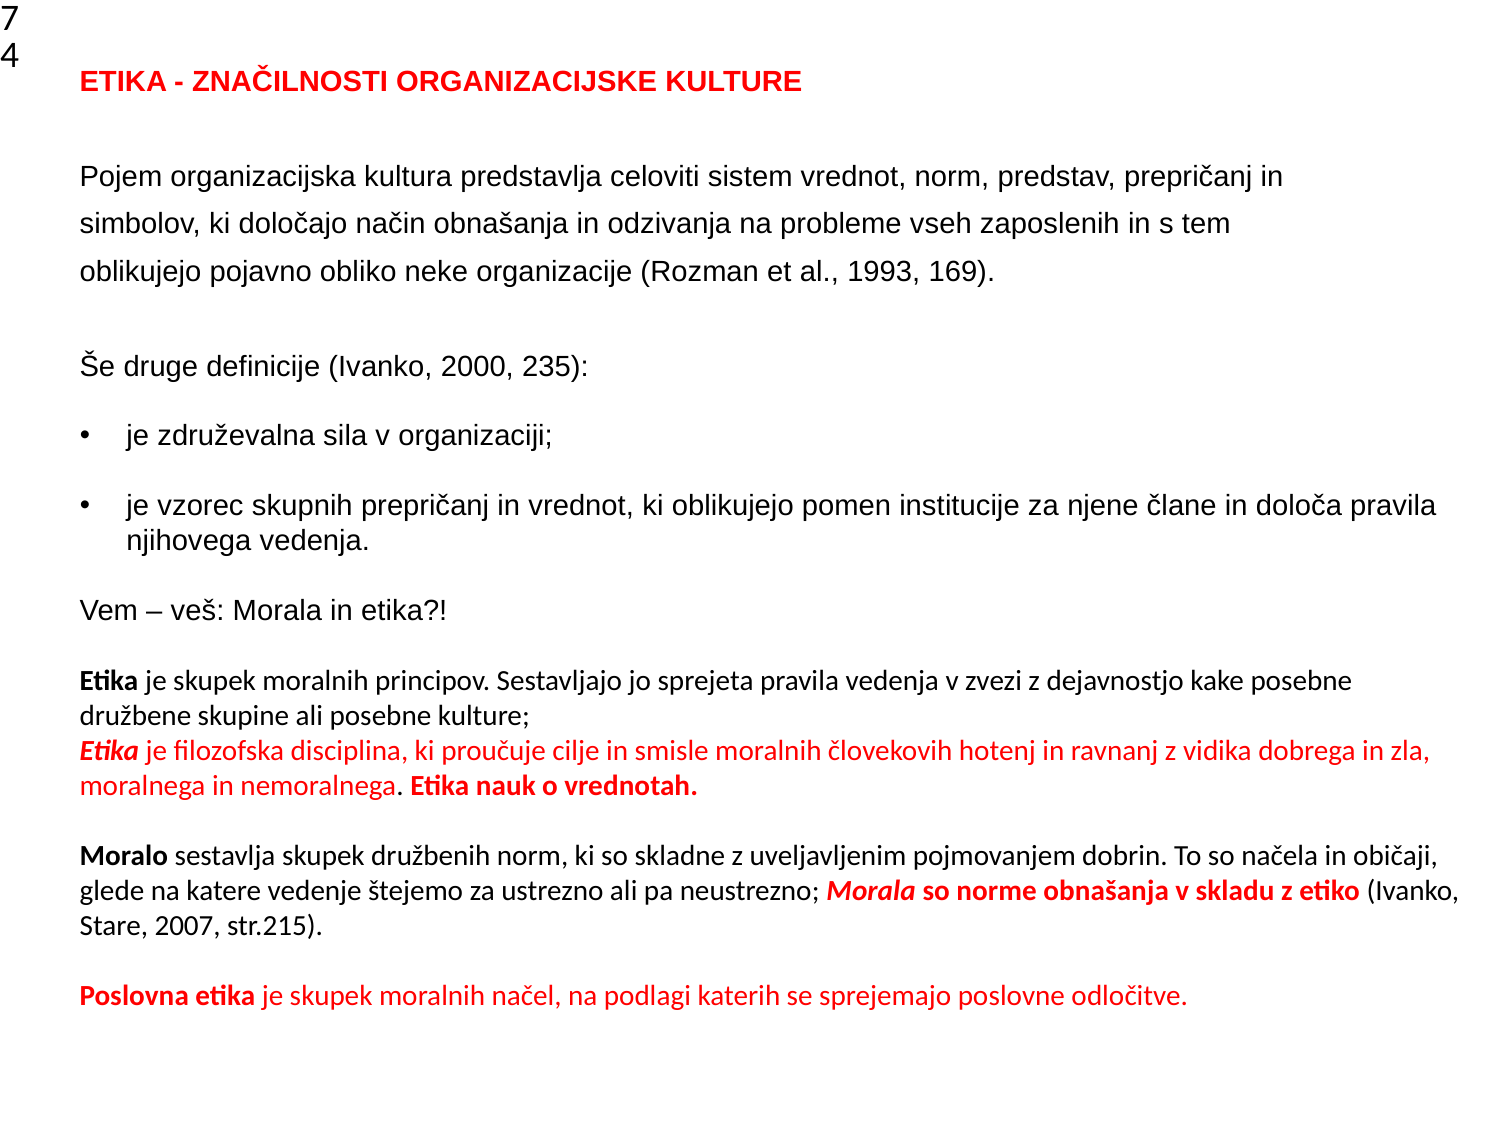

ETIKA - ZNAČILNOSTI ORGANIZACIJSKE KULTURE
Pojem organizacijska kultura predstavlja celoviti sistem vrednot, norm, predstav, prepričanj in
simbolov, ki določajo način obnašanja in odzivanja na probleme vseh zaposlenih in s tem
oblikujejo pojavno obliko neke organizacije (Rozman et al., 1993, 169).
Še druge definicije (Ivanko, 2000, 235):
je združevalna sila v organizaciji;
je vzorec skupnih prepričanj in vrednot, ki oblikujejo pomen institucije za njene člane in določa pravila njihovega vedenja.
Vem – veš: Morala in etika?!
Etika je skupek moralnih principov. Sestavljajo jo sprejeta pravila vedenja v zvezi z dejavnostjo kake posebne družbene skupine ali posebne kulture;
Etika je filozofska disciplina, ki proučuje cilje in smisle moralnih človekovih hotenj in ravnanj z vidika dobrega in zla, moralnega in nemoralnega. Etika nauk o vrednotah.
Moralo sestavlja skupek družbenih norm, ki so skladne z uveljavljenim pojmovanjem dobrin. To so načela in običaji, glede na katere vedenje štejemo za ustrezno ali pa neustrezno; Morala so norme obnašanja v skladu z etiko (Ivanko, Stare, 2007, str.215).
Poslovna etika je skupek moralnih načel, na podlagi katerih se sprejemajo poslovne odločitve.